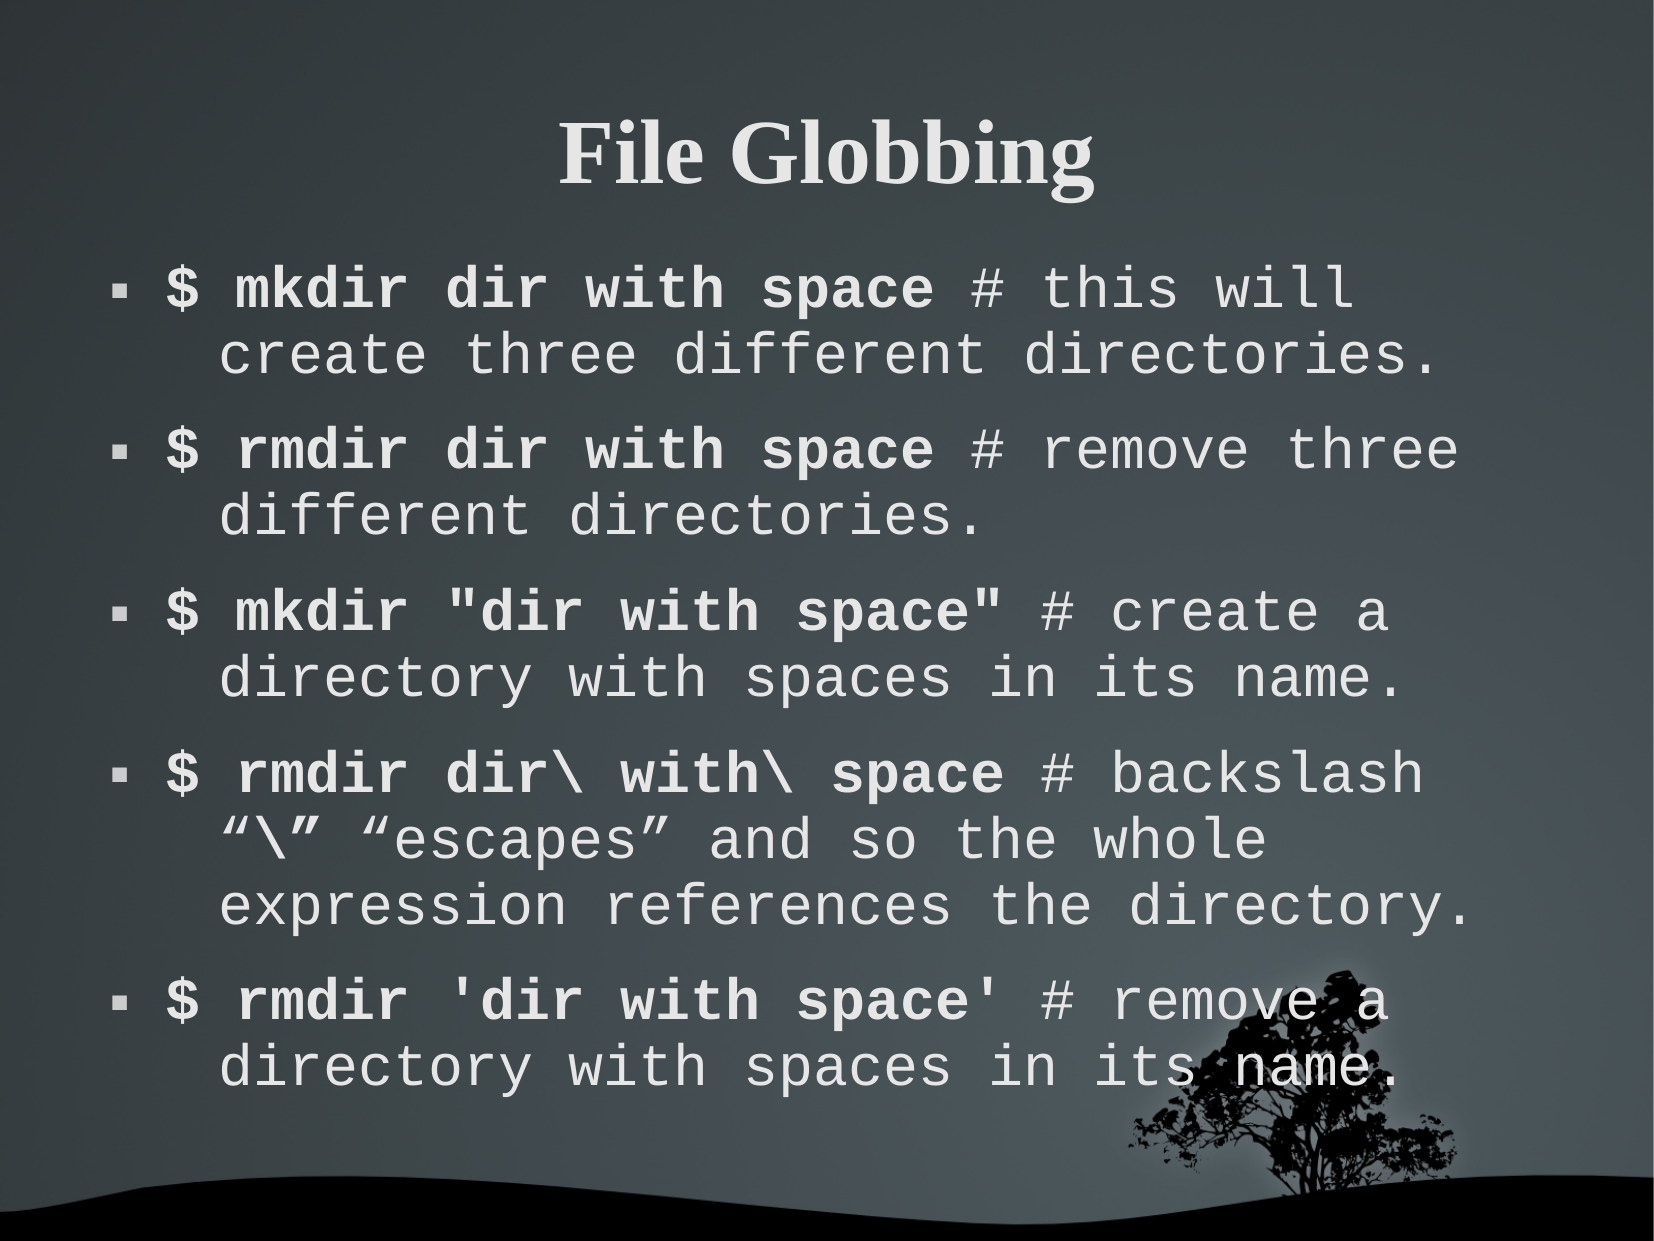

File Globbing
# $ mkdir dir with space # this will create three different directories.
$ rmdir dir with space # remove three different directories.
$ mkdir "dir with space" # create a directory with spaces in its name.
$ rmdir dir\ with\ space # backslash “\” “escapes” and so the whole expression references the directory.
$ rmdir 'dir with space' # remove a directory with spaces in its name.